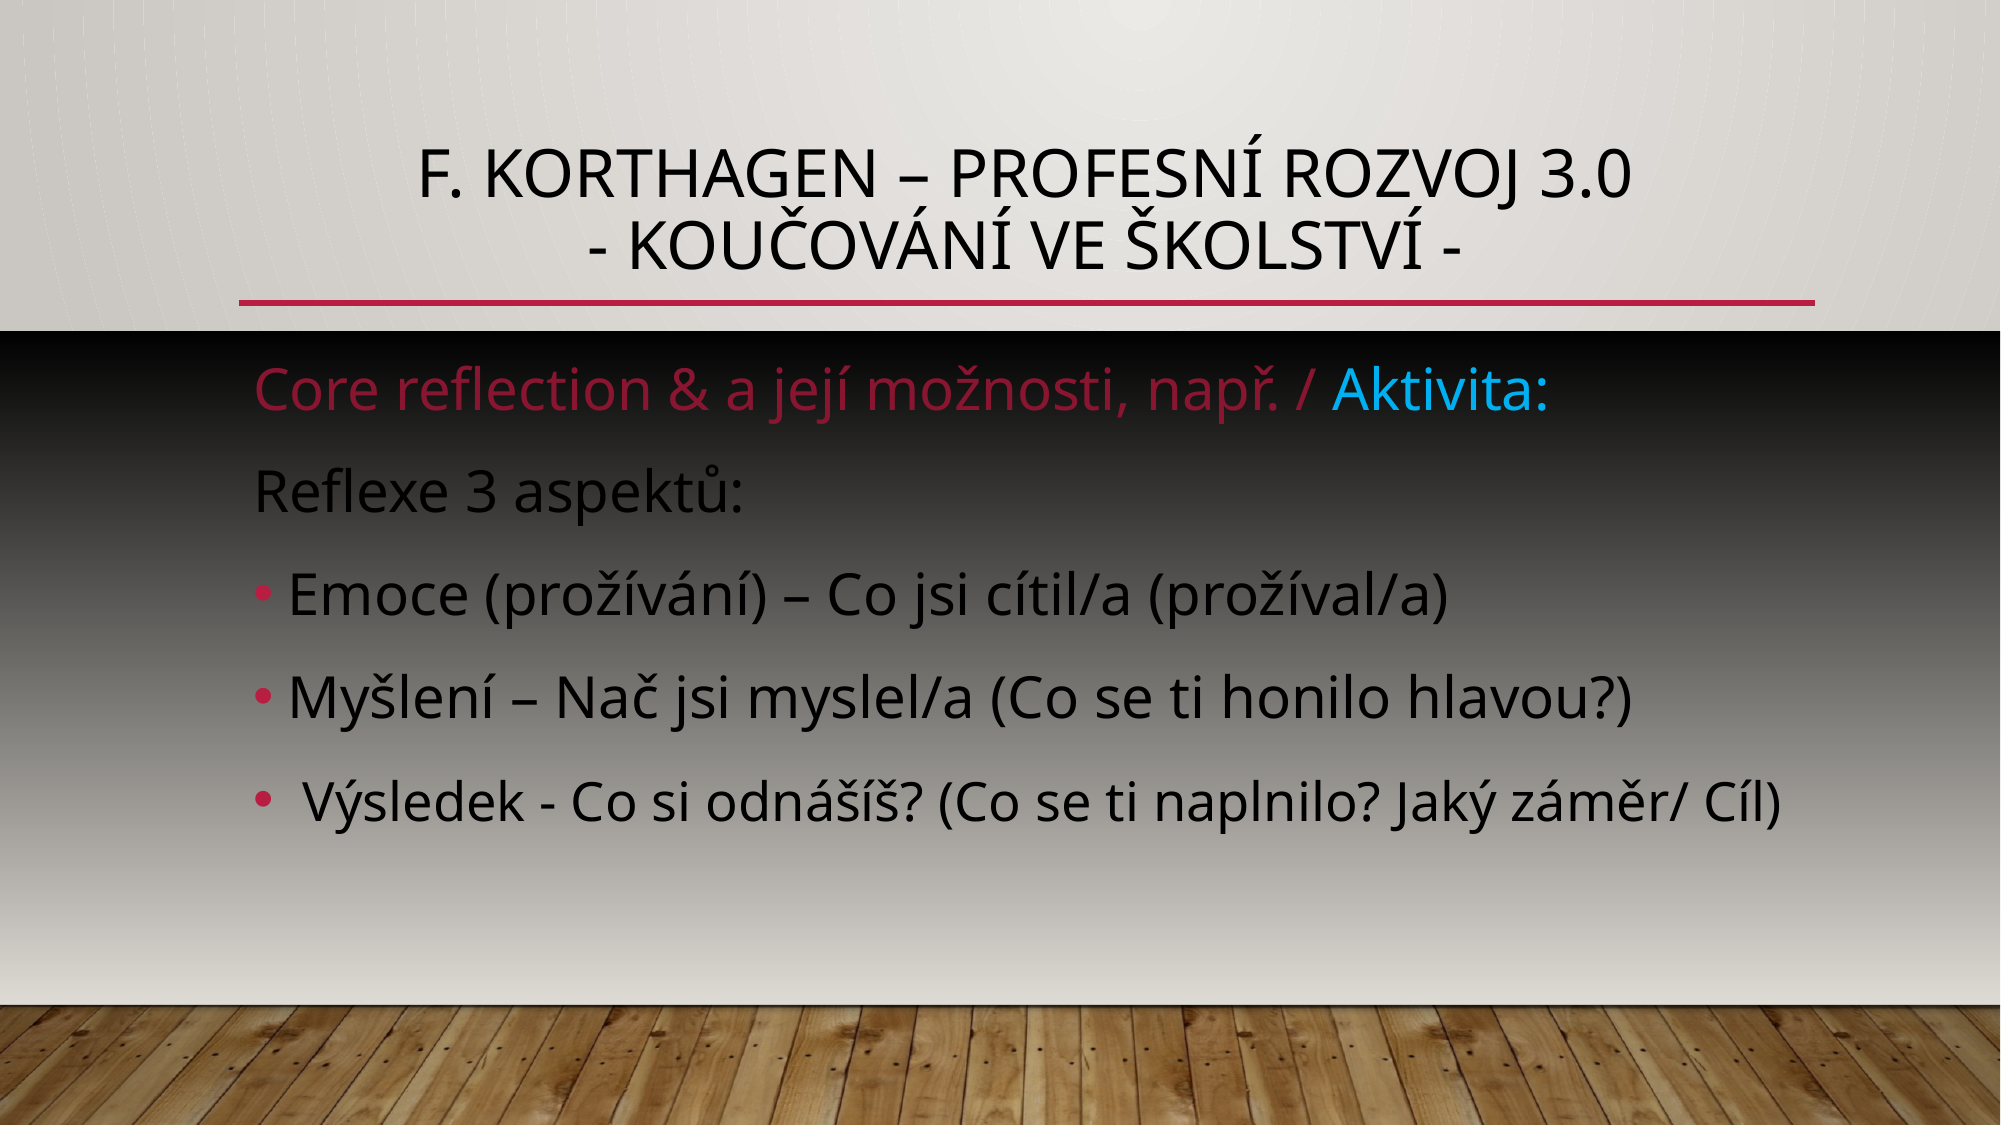

# F. Korthagen – Profesní rozvoj 3.0 - koučování ve školství -
Core reflection & a její možnosti, např. / Aktivita:
Reflexe 3 aspektů:
Emoce (prožívání) – Co jsi cítil/a (prožíval/a)
Myšlení – Nač jsi myslel/a (Co se ti honilo hlavou?)
 Výsledek - Co si odnášíš? (Co se ti naplnilo? Jaký záměr/ Cíl)